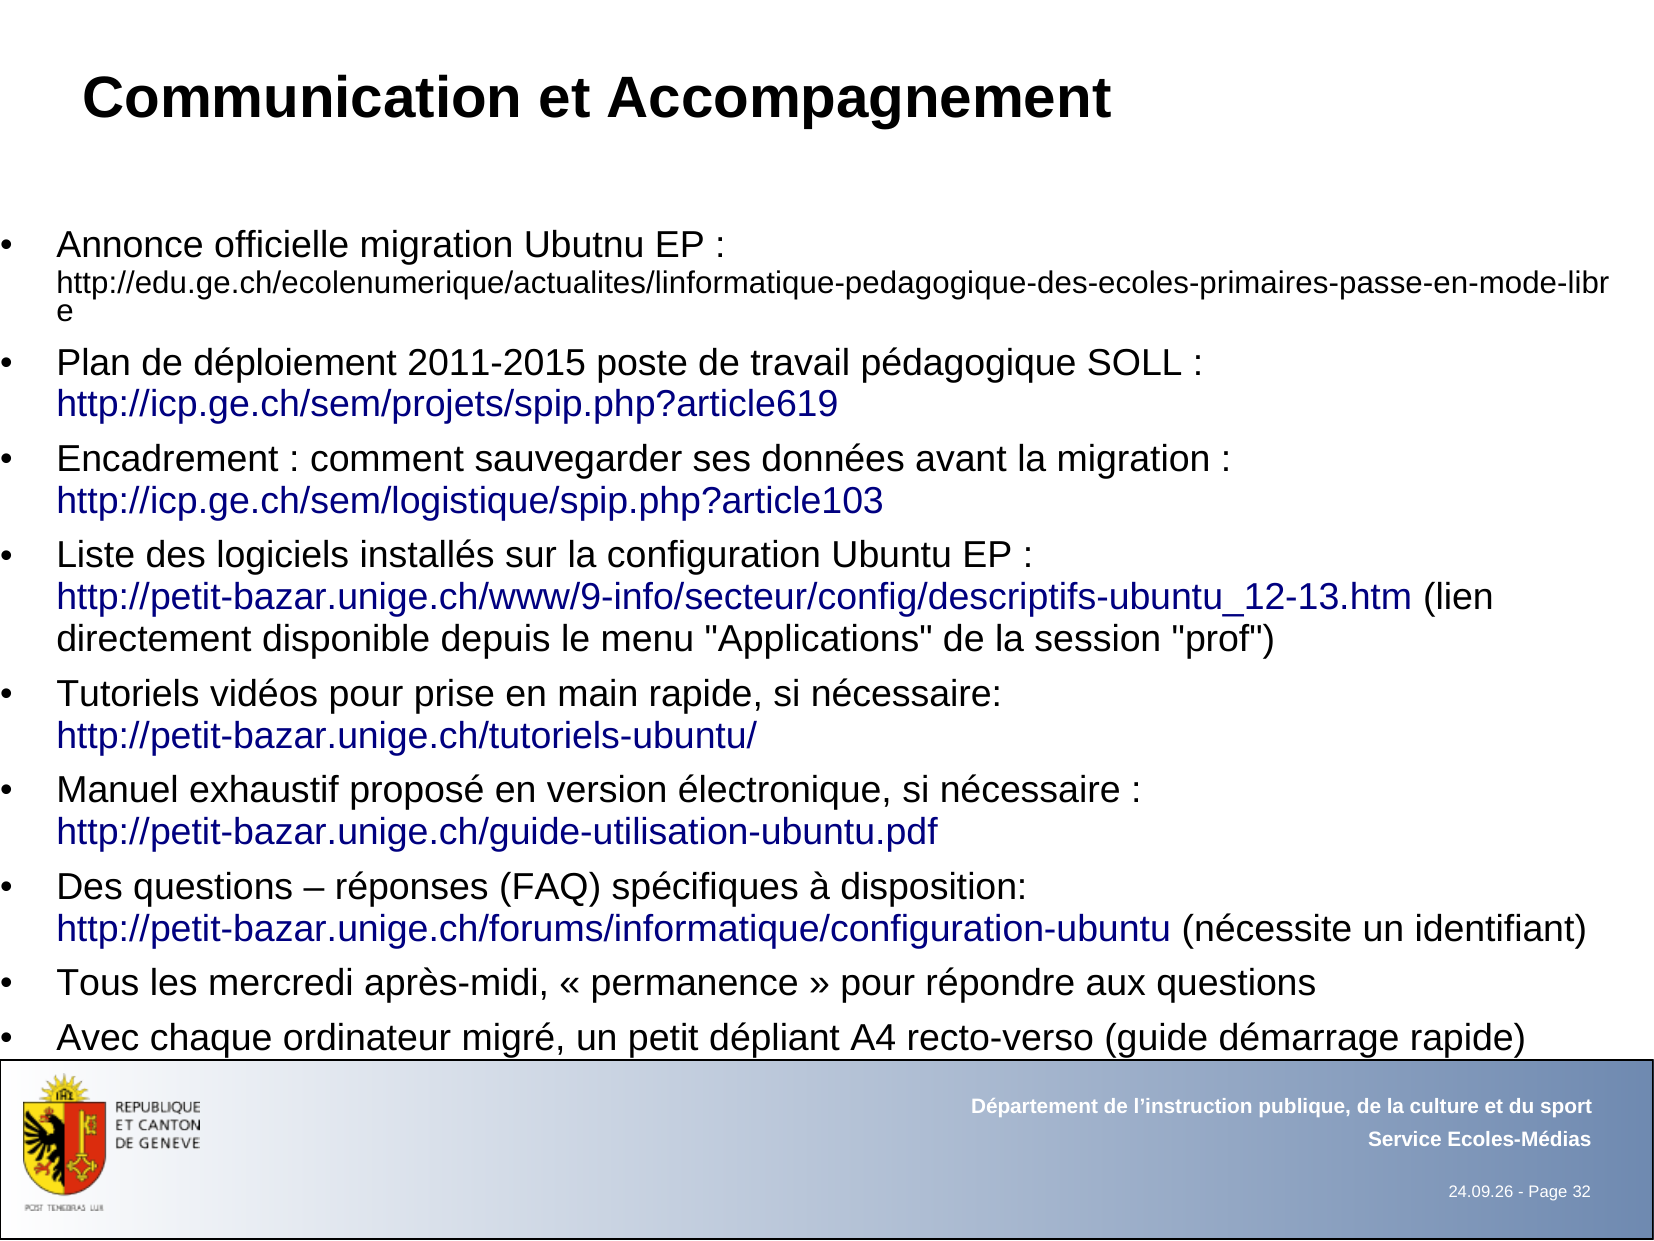

# Communication et Accompagnement
Annonce officielle migration Ubutnu EP : http://edu.ge.ch/ecolenumerique/actualites/linformatique-pedagogique-des-ecoles-primaires-passe-en-mode-libre
Plan de déploiement 2011-2015 poste de travail pédagogique SOLL : http://icp.ge.ch/sem/projets/spip.php?article619
Encadrement : comment sauvegarder ses données avant la migration : http://icp.ge.ch/sem/logistique/spip.php?article103
Liste des logiciels installés sur la configuration Ubuntu EP : http://petit-bazar.unige.ch/www/9-info/secteur/config/descriptifs-ubuntu_12-13.htm (lien directement disponible depuis le menu "Applications" de la session "prof")
Tutoriels vidéos pour prise en main rapide, si nécessaire: http://petit-bazar.unige.ch/tutoriels-ubuntu/
Manuel exhaustif proposé en version électronique, si nécessaire : http://petit-bazar.unige.ch/guide-utilisation-ubuntu.pdf
Des questions – réponses (FAQ) spécifiques à disposition:http://petit-bazar.unige.ch/forums/informatique/configuration-ubuntu (nécessite un identifiant)
Tous les mercredi après-midi, « permanence » pour répondre aux questions
Avec chaque ordinateur migré, un petit dépliant A4 recto-verso (guide démarrage rapide)